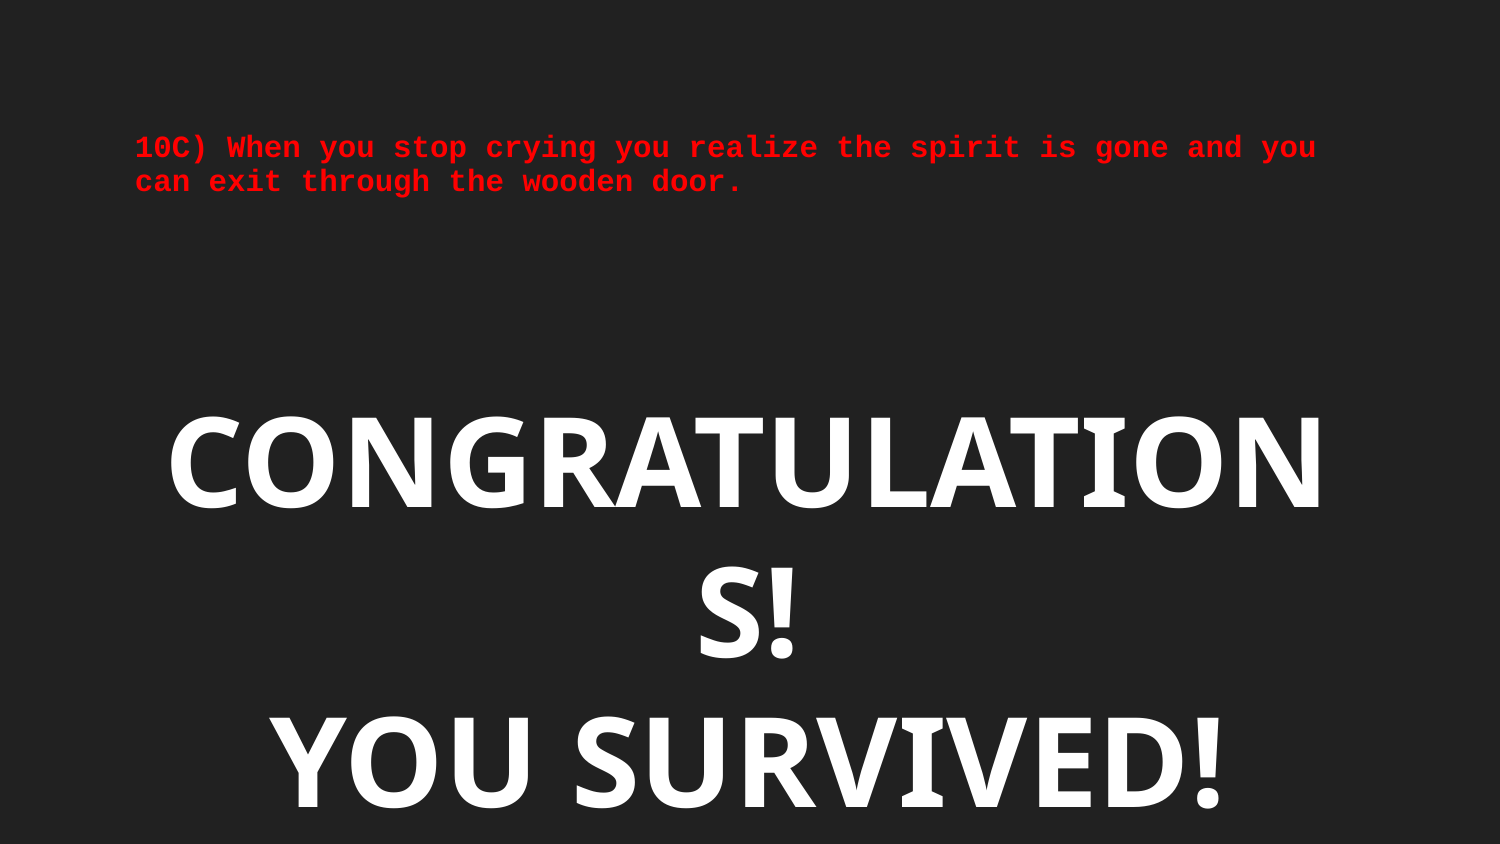

# 10C) When you stop crying you realize the spirit is gone and you can exit through the wooden door.
CONGRATULATIONS!
YOU SURVIVED!